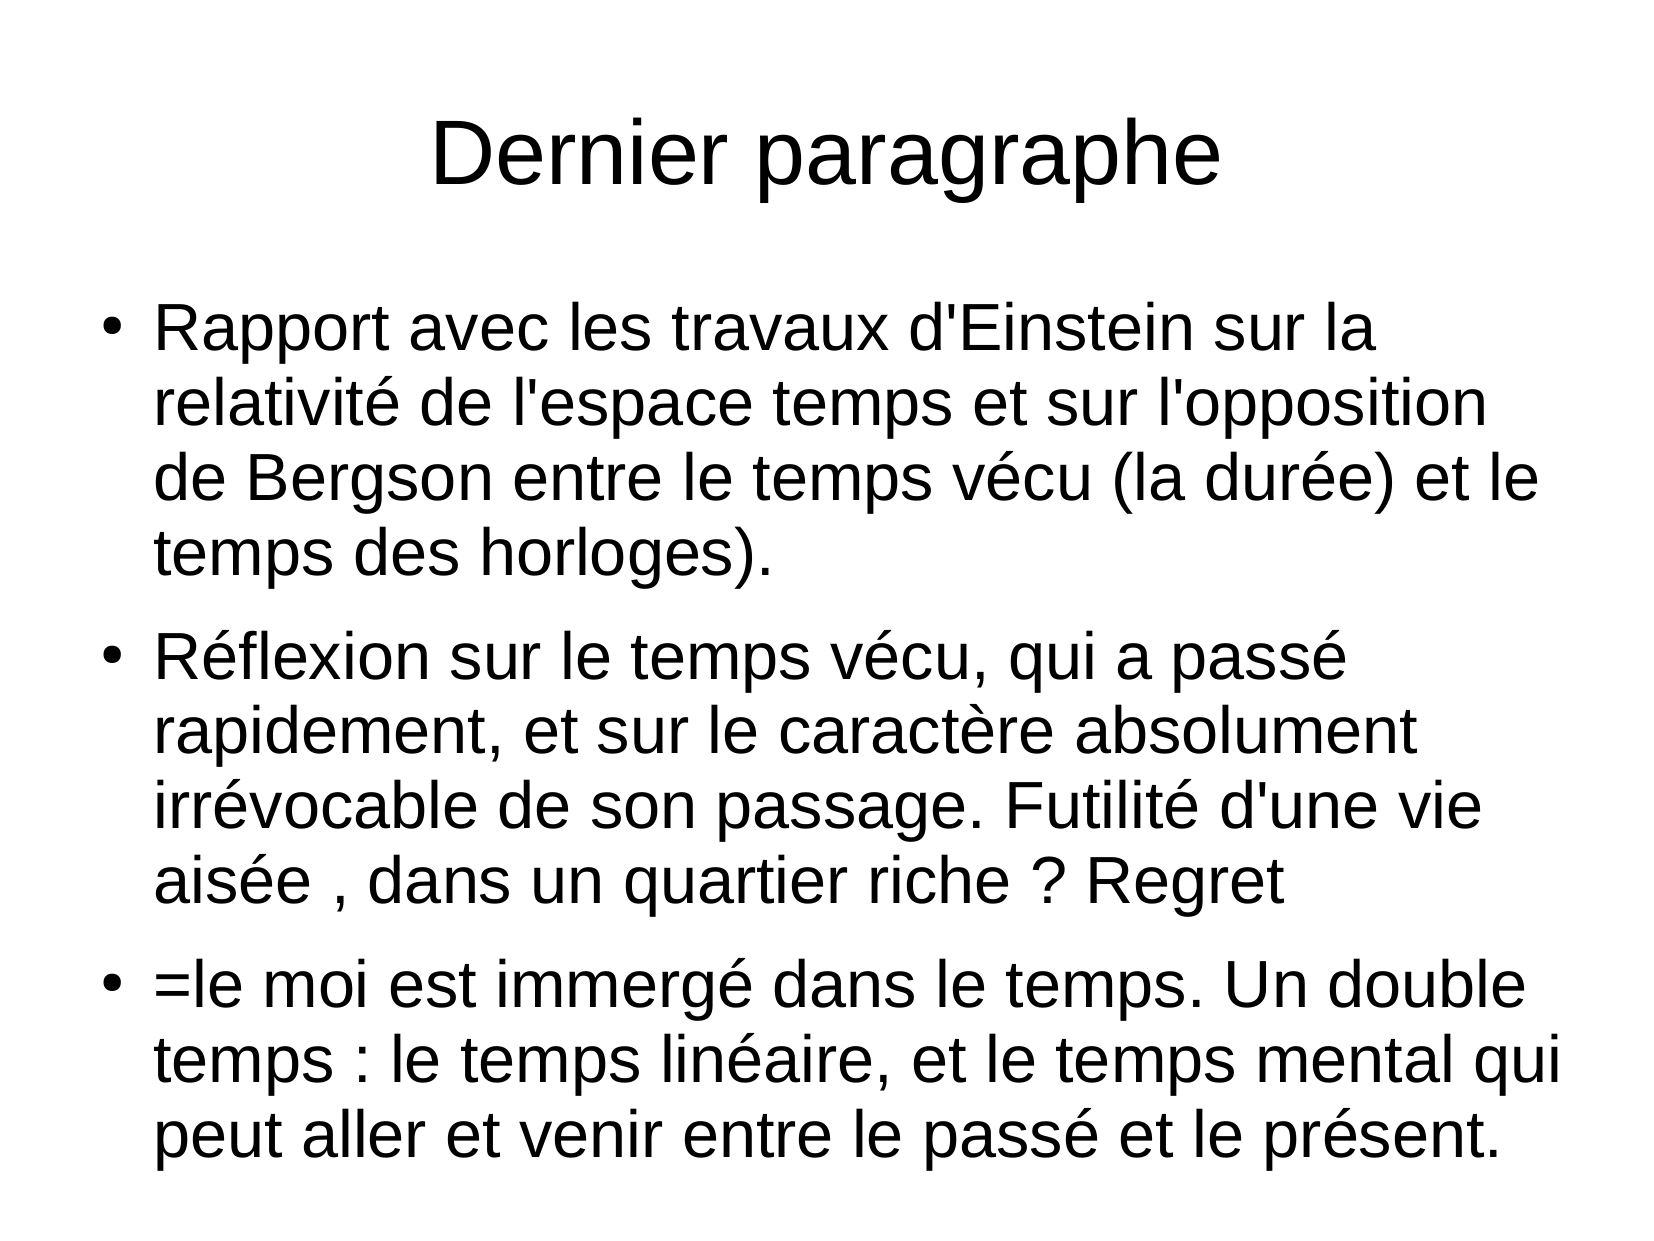

# Dernier paragraphe
Rapport avec les travaux d'Einstein sur la relativité de l'espace temps et sur l'opposition de Bergson entre le temps vécu (la durée) et le temps des horloges).
Réflexion sur le temps vécu, qui a passé rapidement, et sur le caractère absolument irrévocable de son passage. Futilité d'une vie aisée , dans un quartier riche ? Regret
=le moi est immergé dans le temps. Un double temps : le temps linéaire, et le temps mental qui peut aller et venir entre le passé et le présent.